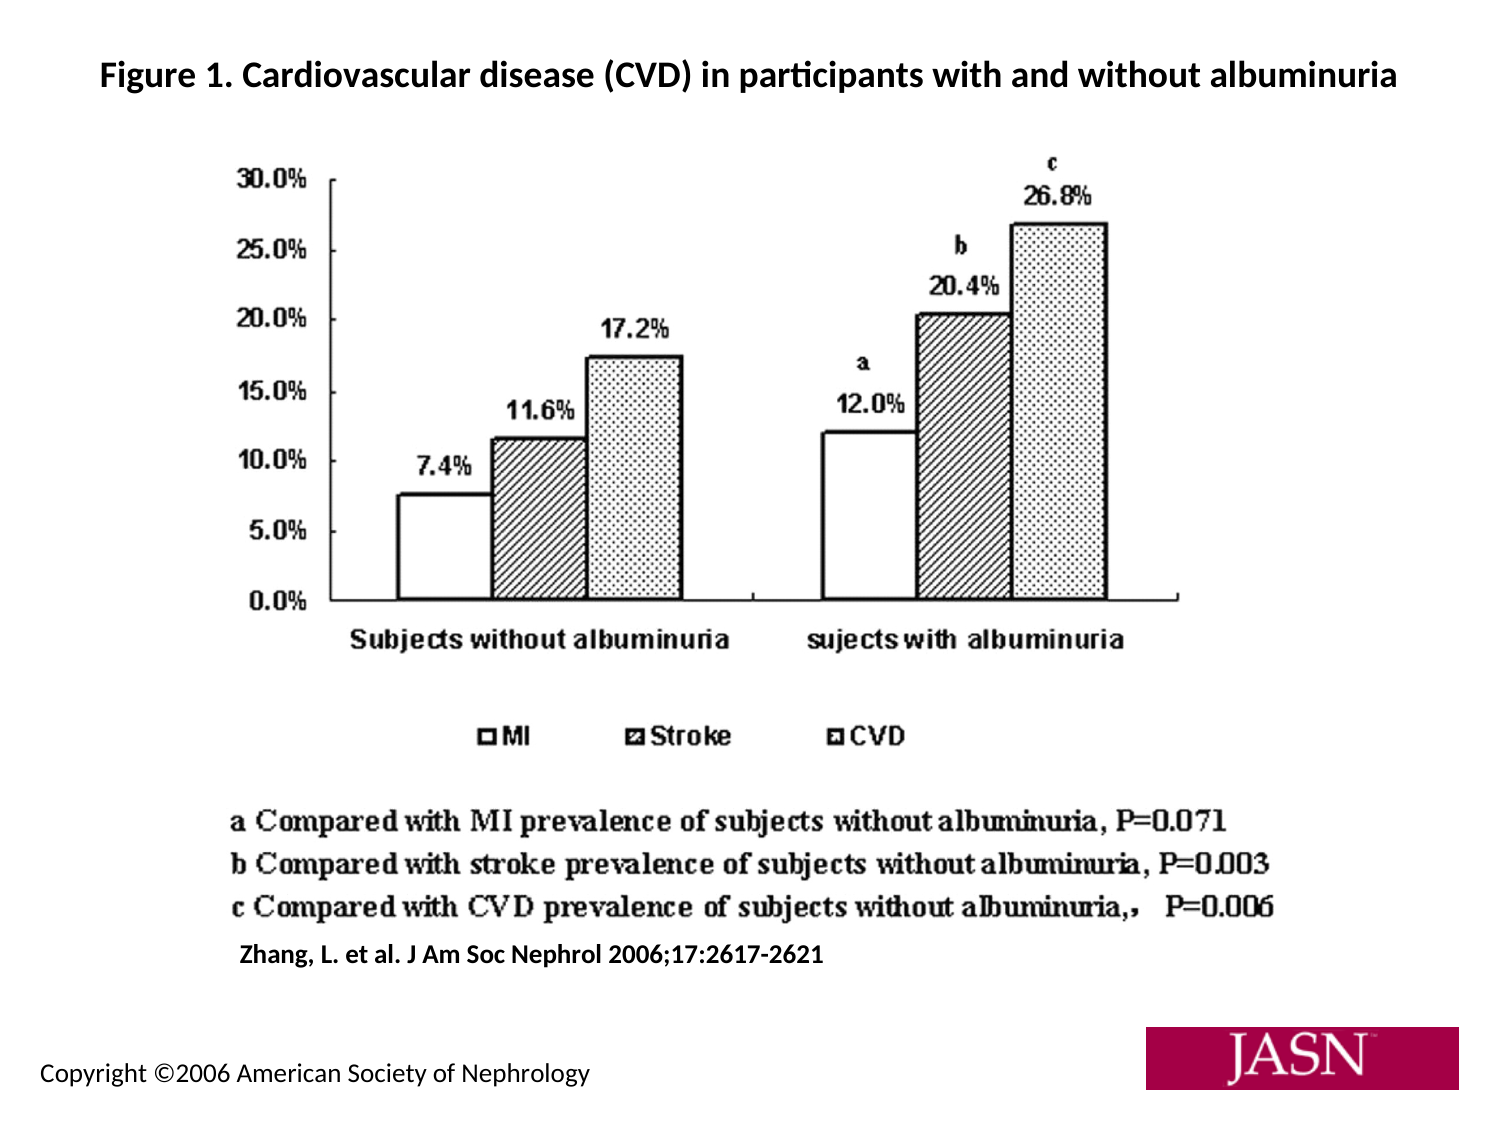

Figure 1. Cardiovascular disease (CVD) in participants with and without albuminuria
Zhang, L. et al. J Am Soc Nephrol 2006;17:2617-2621
Copyright ©2006 American Society of Nephrology